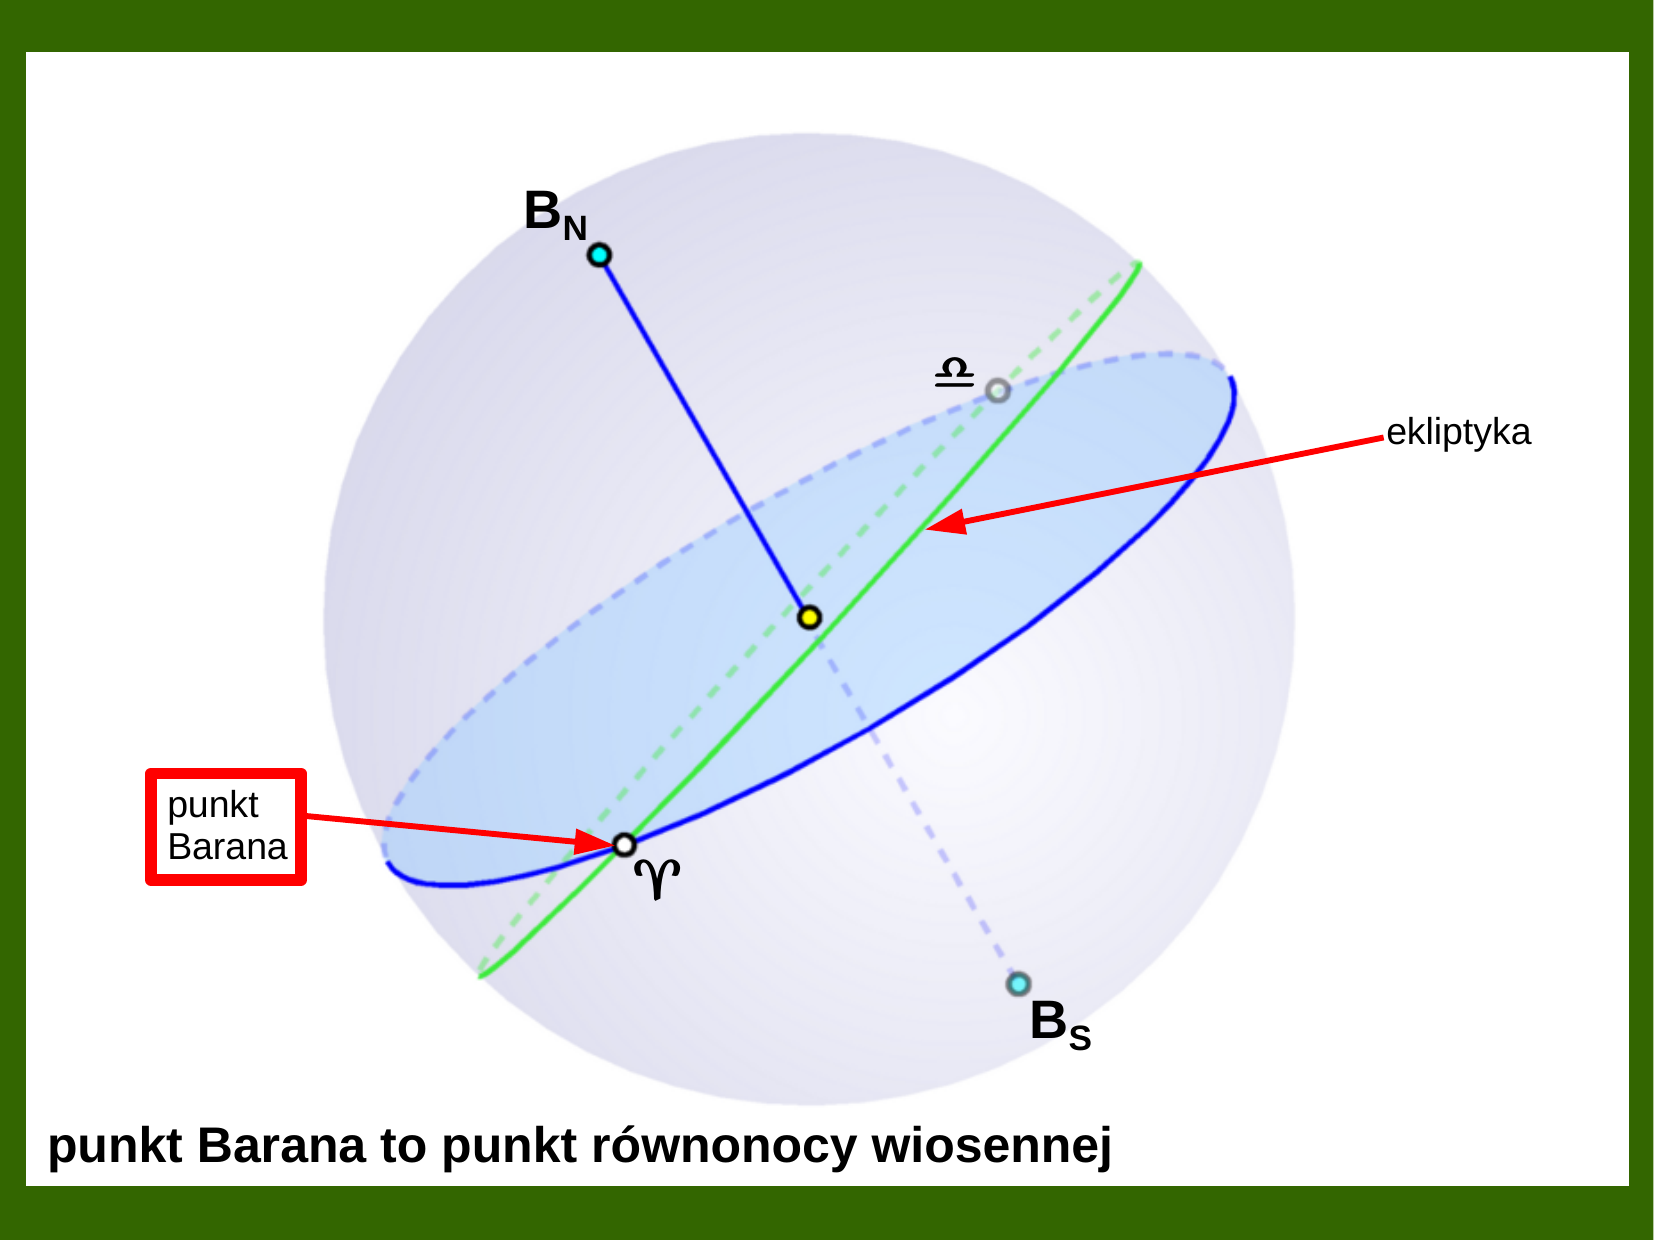

BN
♎
ekliptyka
punkt
Barana
♈
BS
punkt Barana to punkt równonocy wiosennej